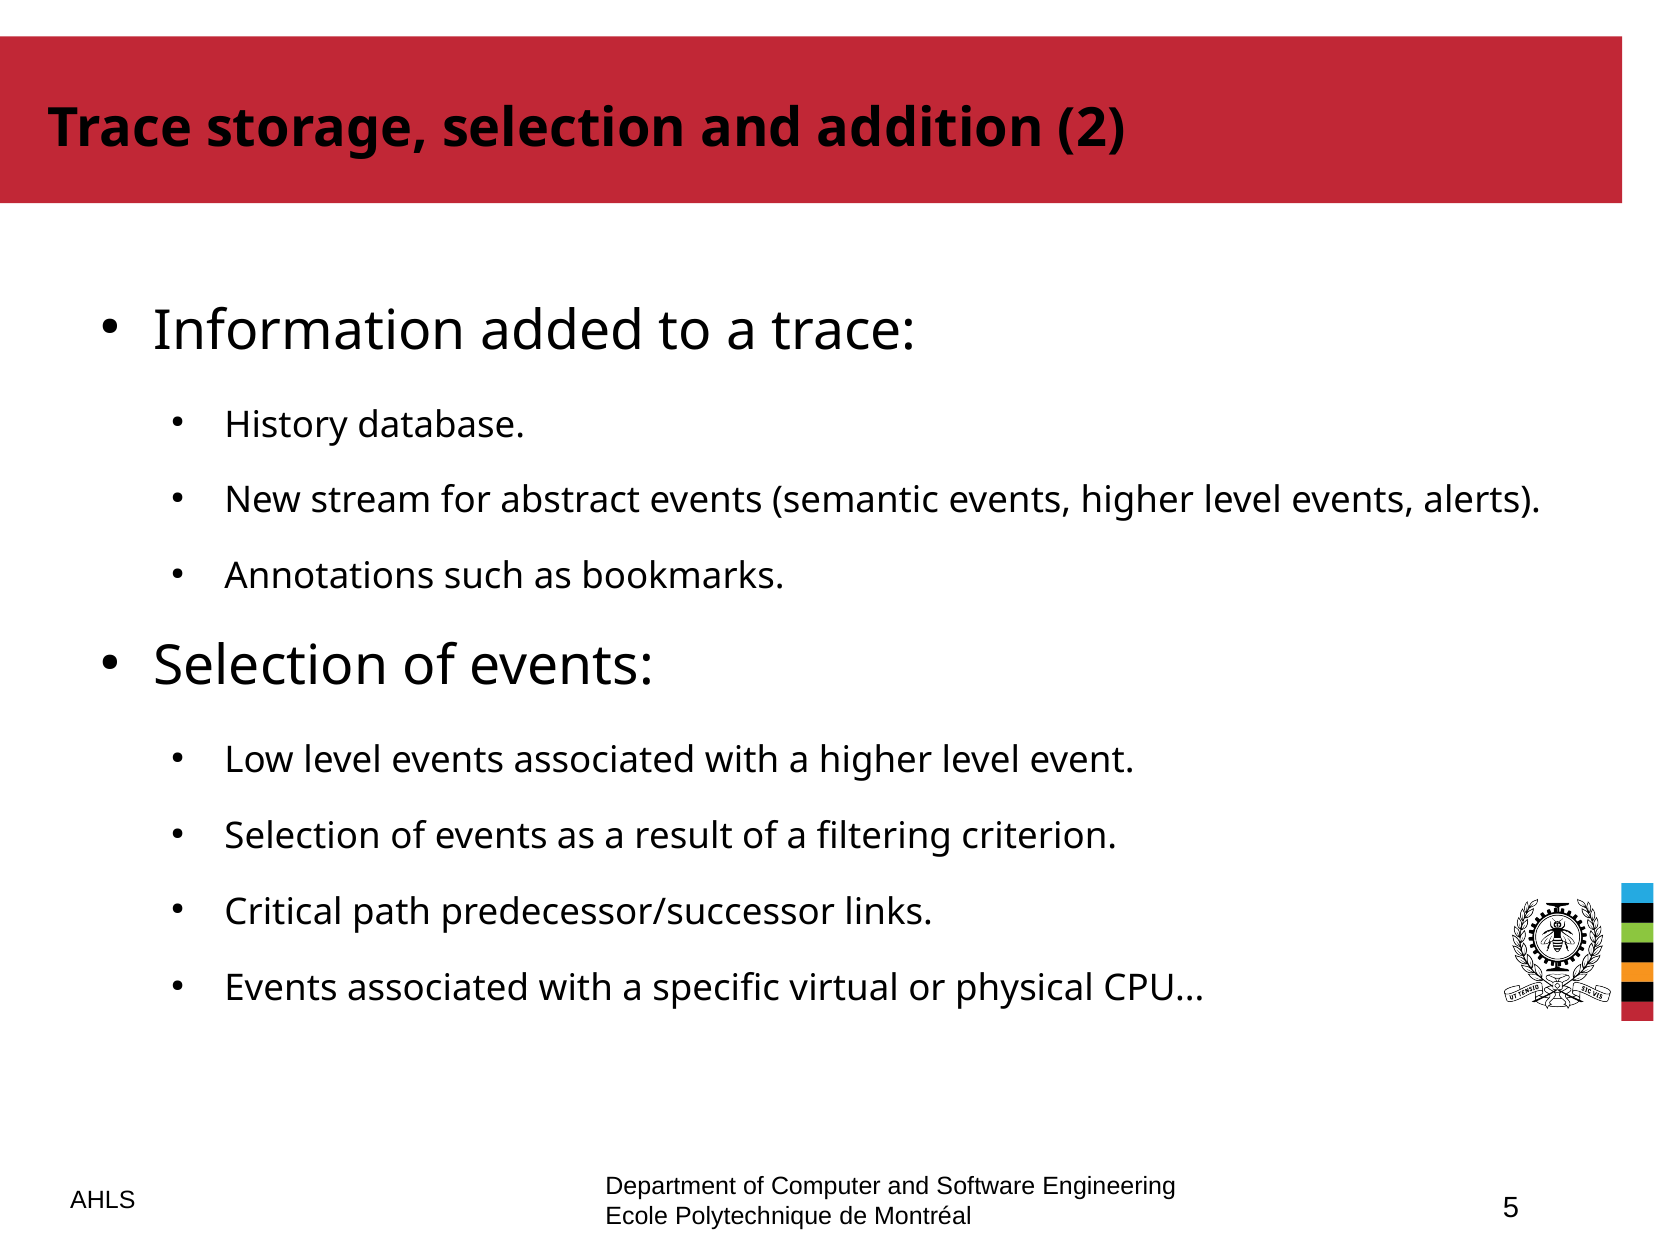

# Trace storage, selection and addition (2)
Information added to a trace:
History database.
New stream for abstract events (semantic events, higher level events, alerts).
Annotations such as bookmarks.
Selection of events:
Low level events associated with a higher level event.
Selection of events as a result of a filtering criterion.
Critical path predecessor/successor links.
Events associated with a specific virtual or physical CPU...